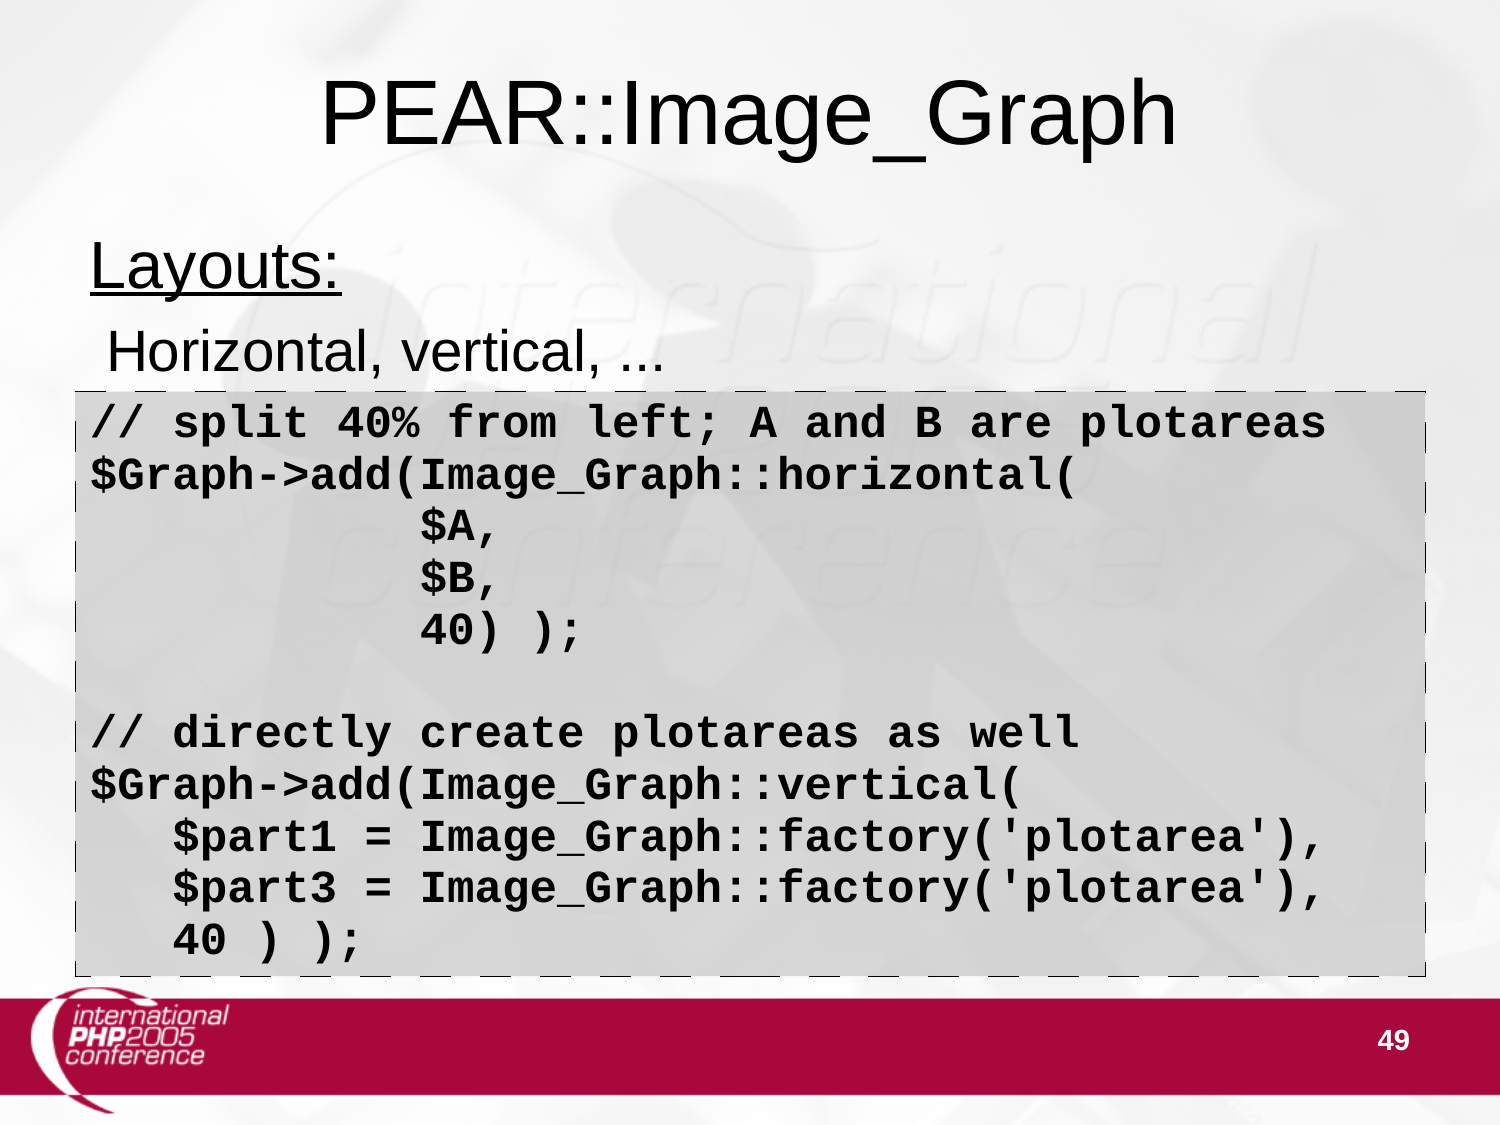

PEAR::Image_Graph
# Layouts:
 Horizontal, vertical, ...
// split 40% from left; A and B are plotareas
$Graph->add(Image_Graph::horizontal(
 $A,
 $B,
 40) );
// directly create plotareas as well
$Graph->add(Image_Graph::vertical(
 $part1 = Image_Graph::factory('plotarea'),
 $part3 = Image_Graph::factory('plotarea'),
 40 ) );
49